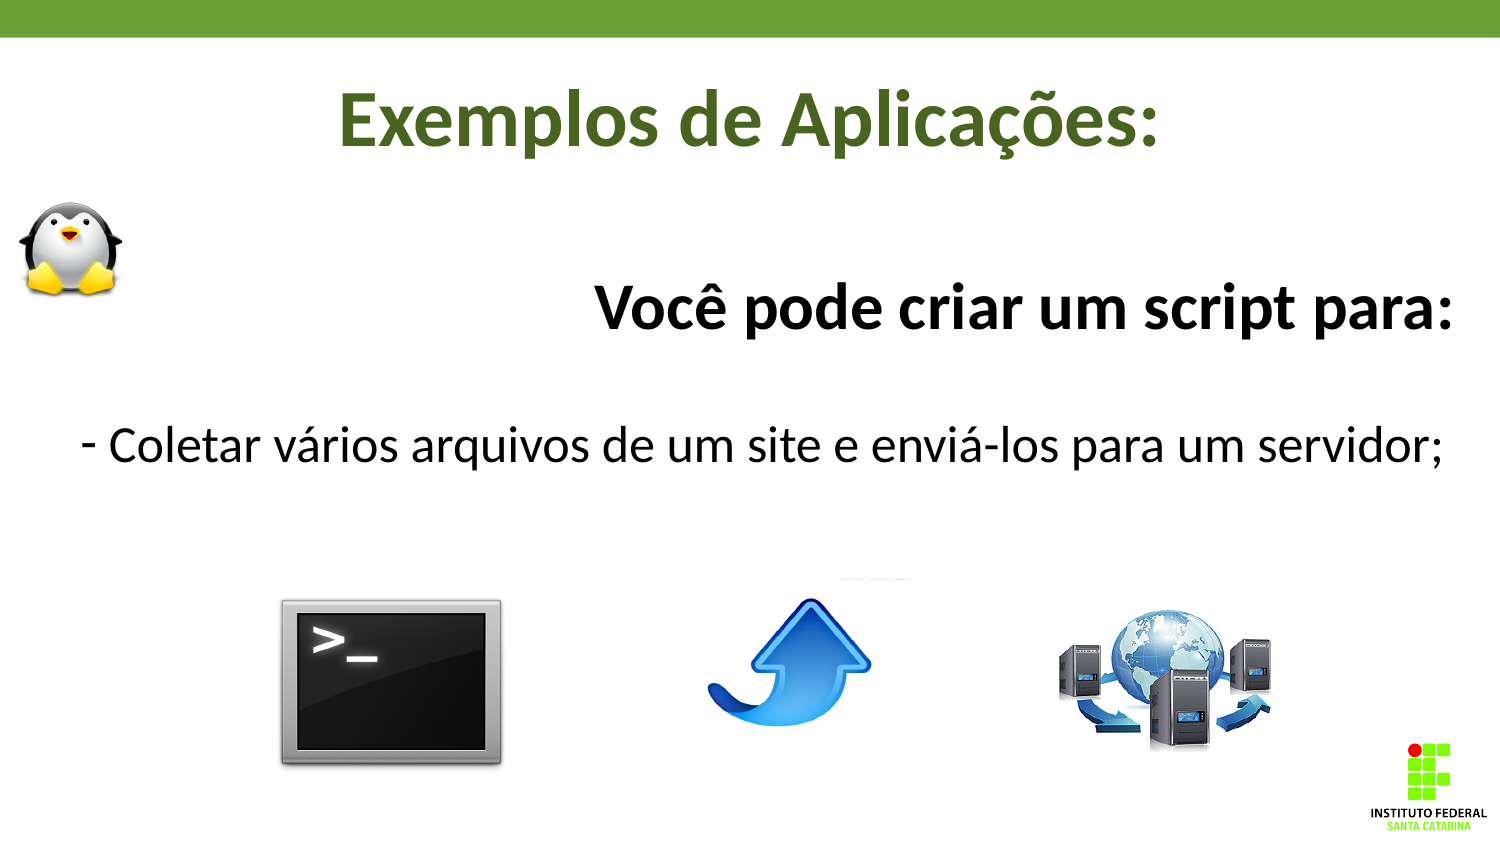

# Exemplos de Aplicações:
Você pode criar um script para:
 Coletar vários arquivos de um site e enviá-los para um servidor;